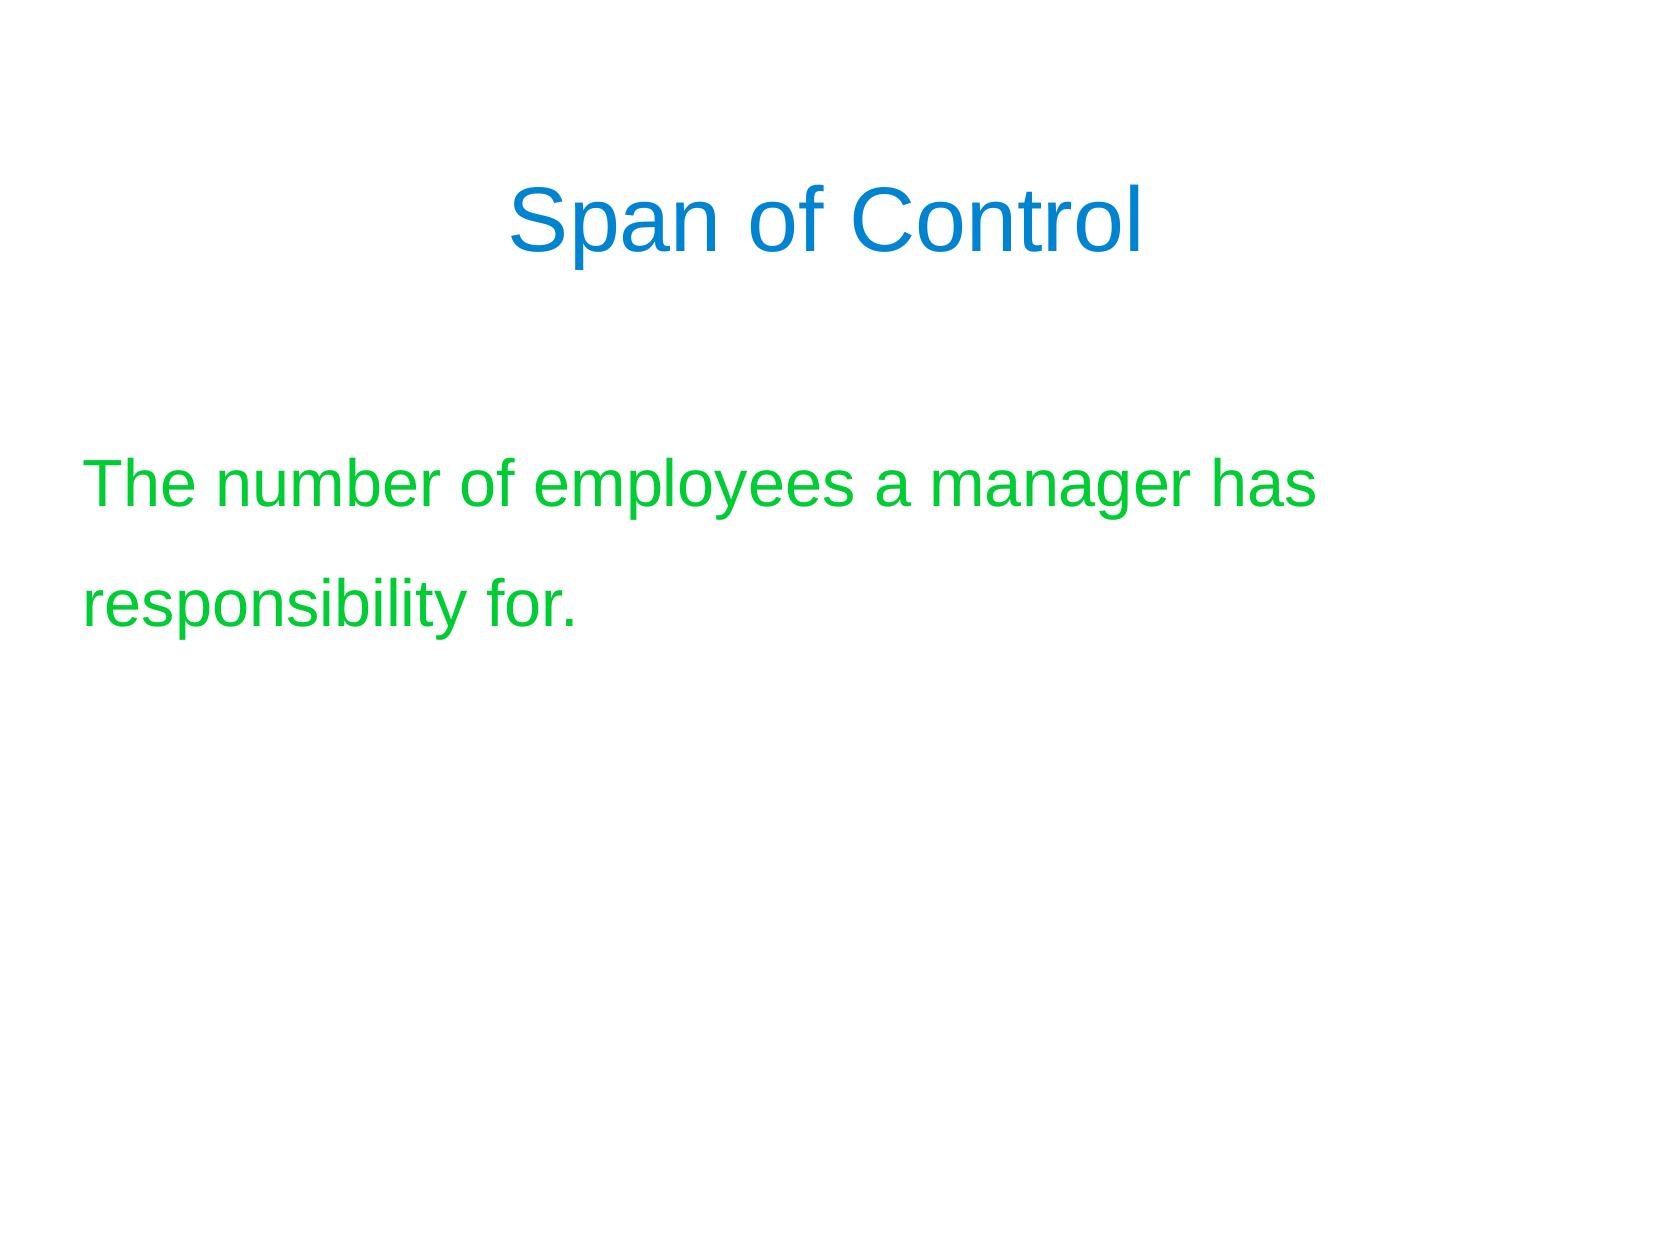

# Span of Control
The number of employees a manager has responsibility for.